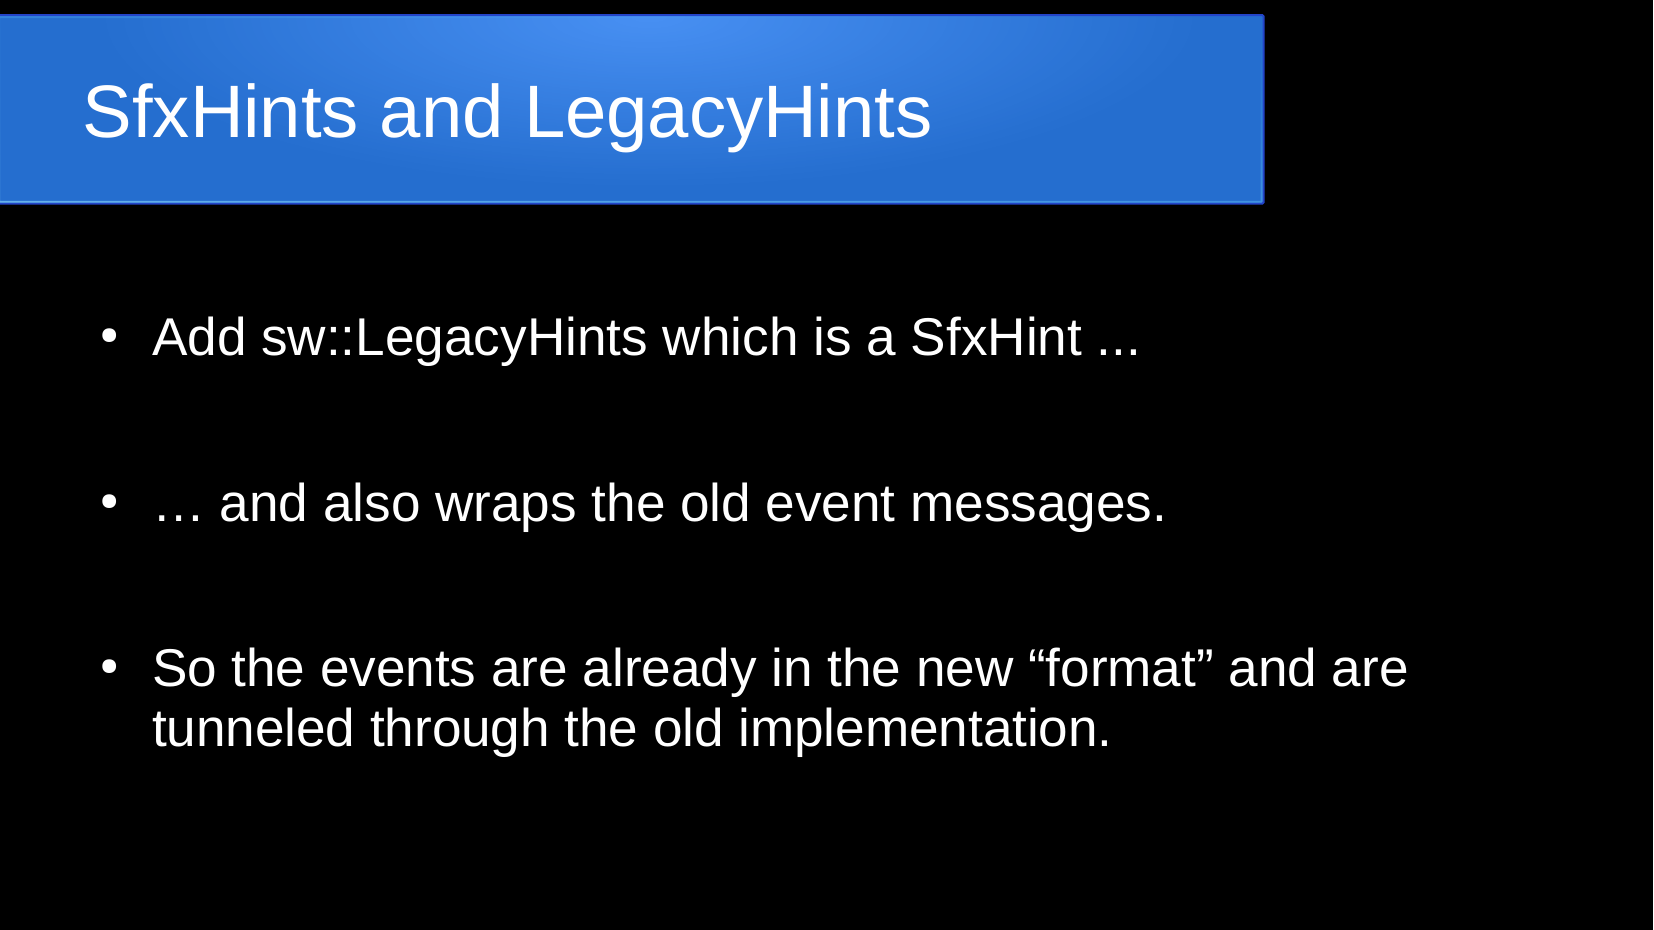

# SfxHints and LegacyHints
Add sw::LegacyHints which is a SfxHint ...
… and also wraps the old event messages.
So the events are already in the new “format” and are tunneled through the old implementation.